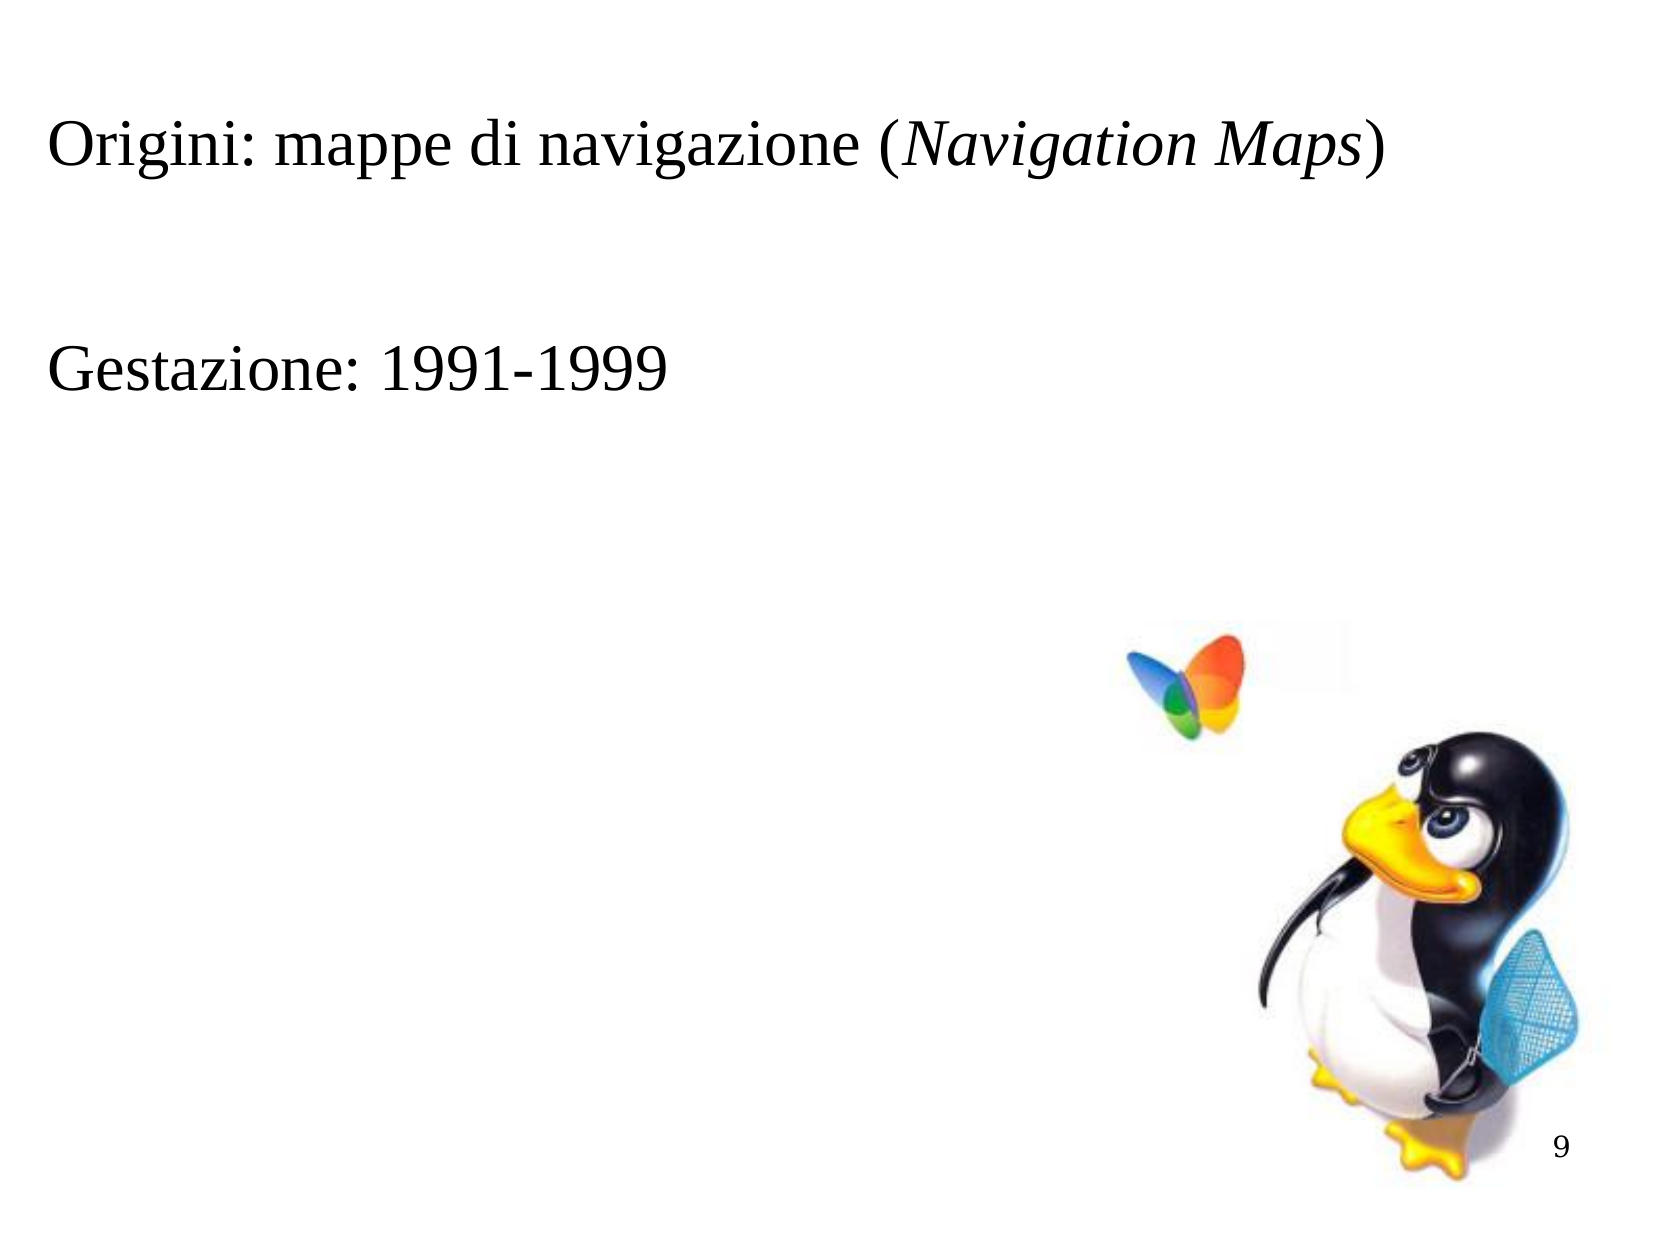

# Origini: mappe di navigazione (Navigation Maps)
Gestazione: 1991-1999
9